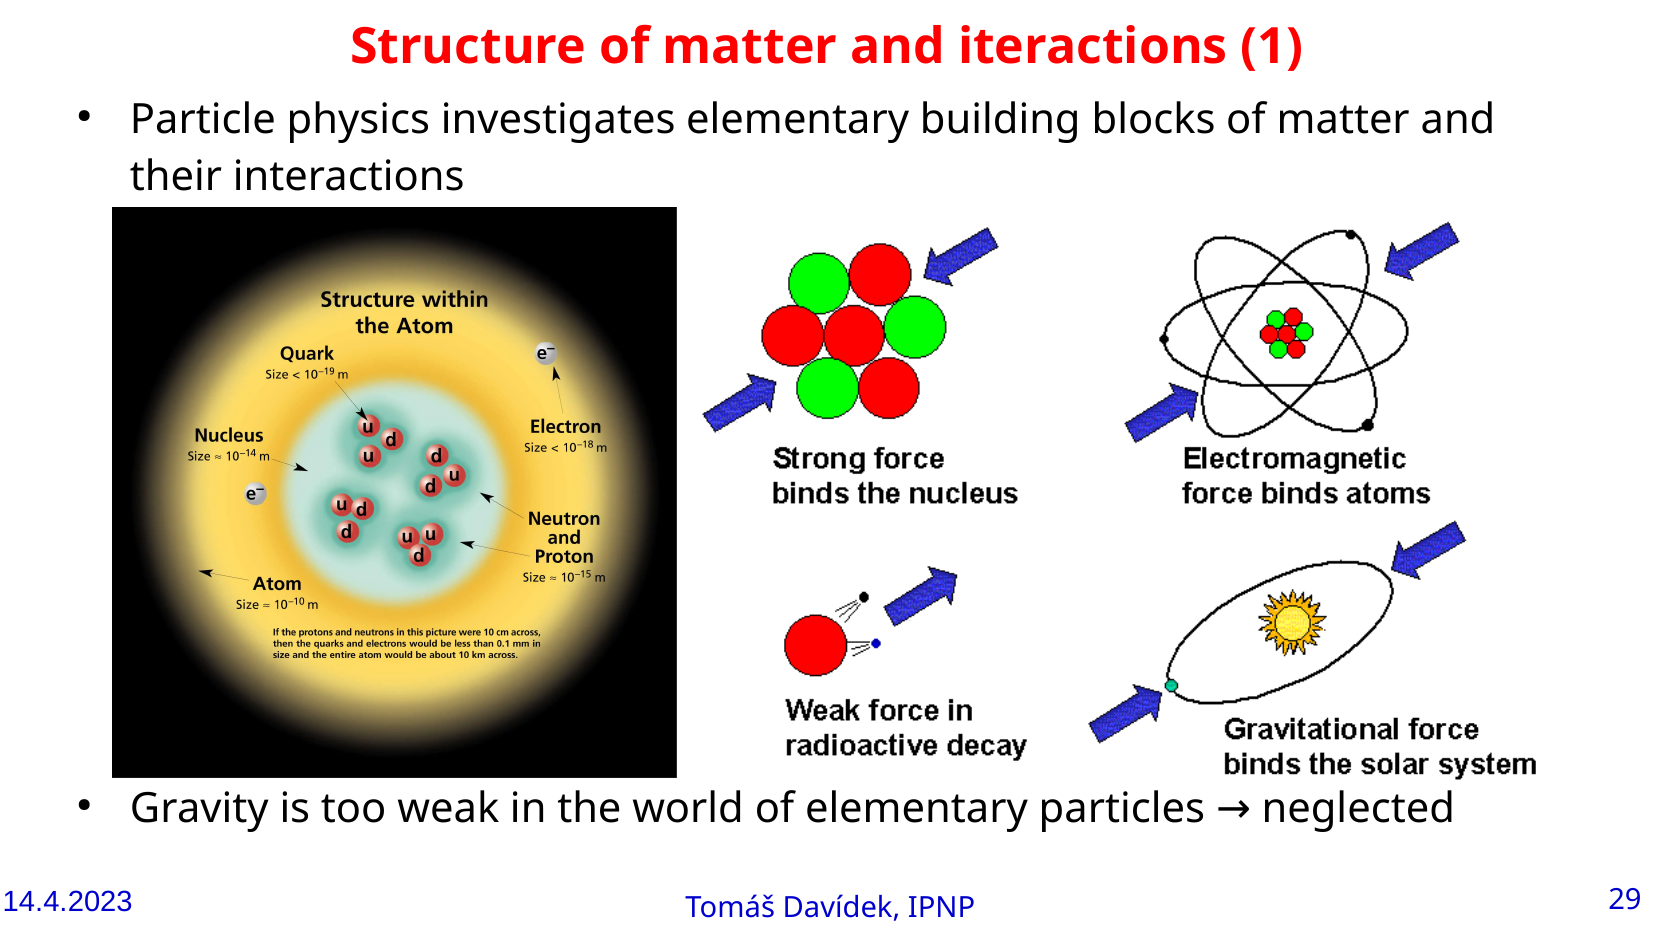

# Structure of matter and iteractions (1)
Particle physics investigates elementary building blocks of matter and their interactions
Gravity is too weak in the world of elementary particles → neglected
29
T.Davidek, IPNP